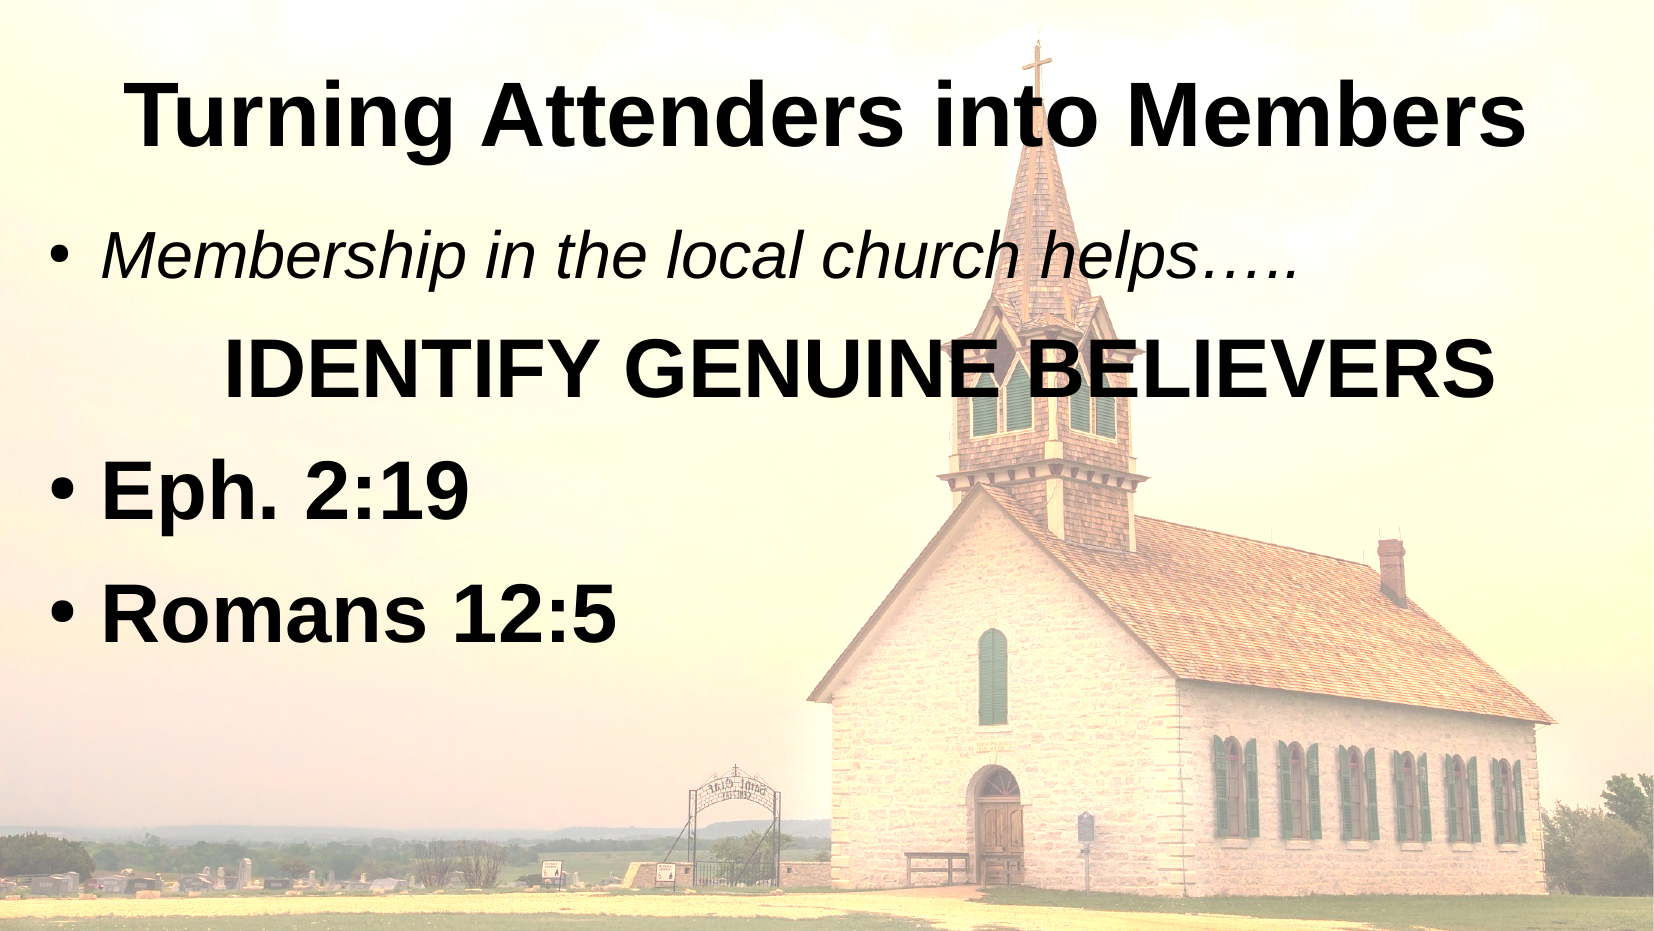

# Turning Attenders into Members
Membership in the local church helps…..
IDENTIFY GENUINE BELIEVERS
Eph. 2:19
Romans 12:5